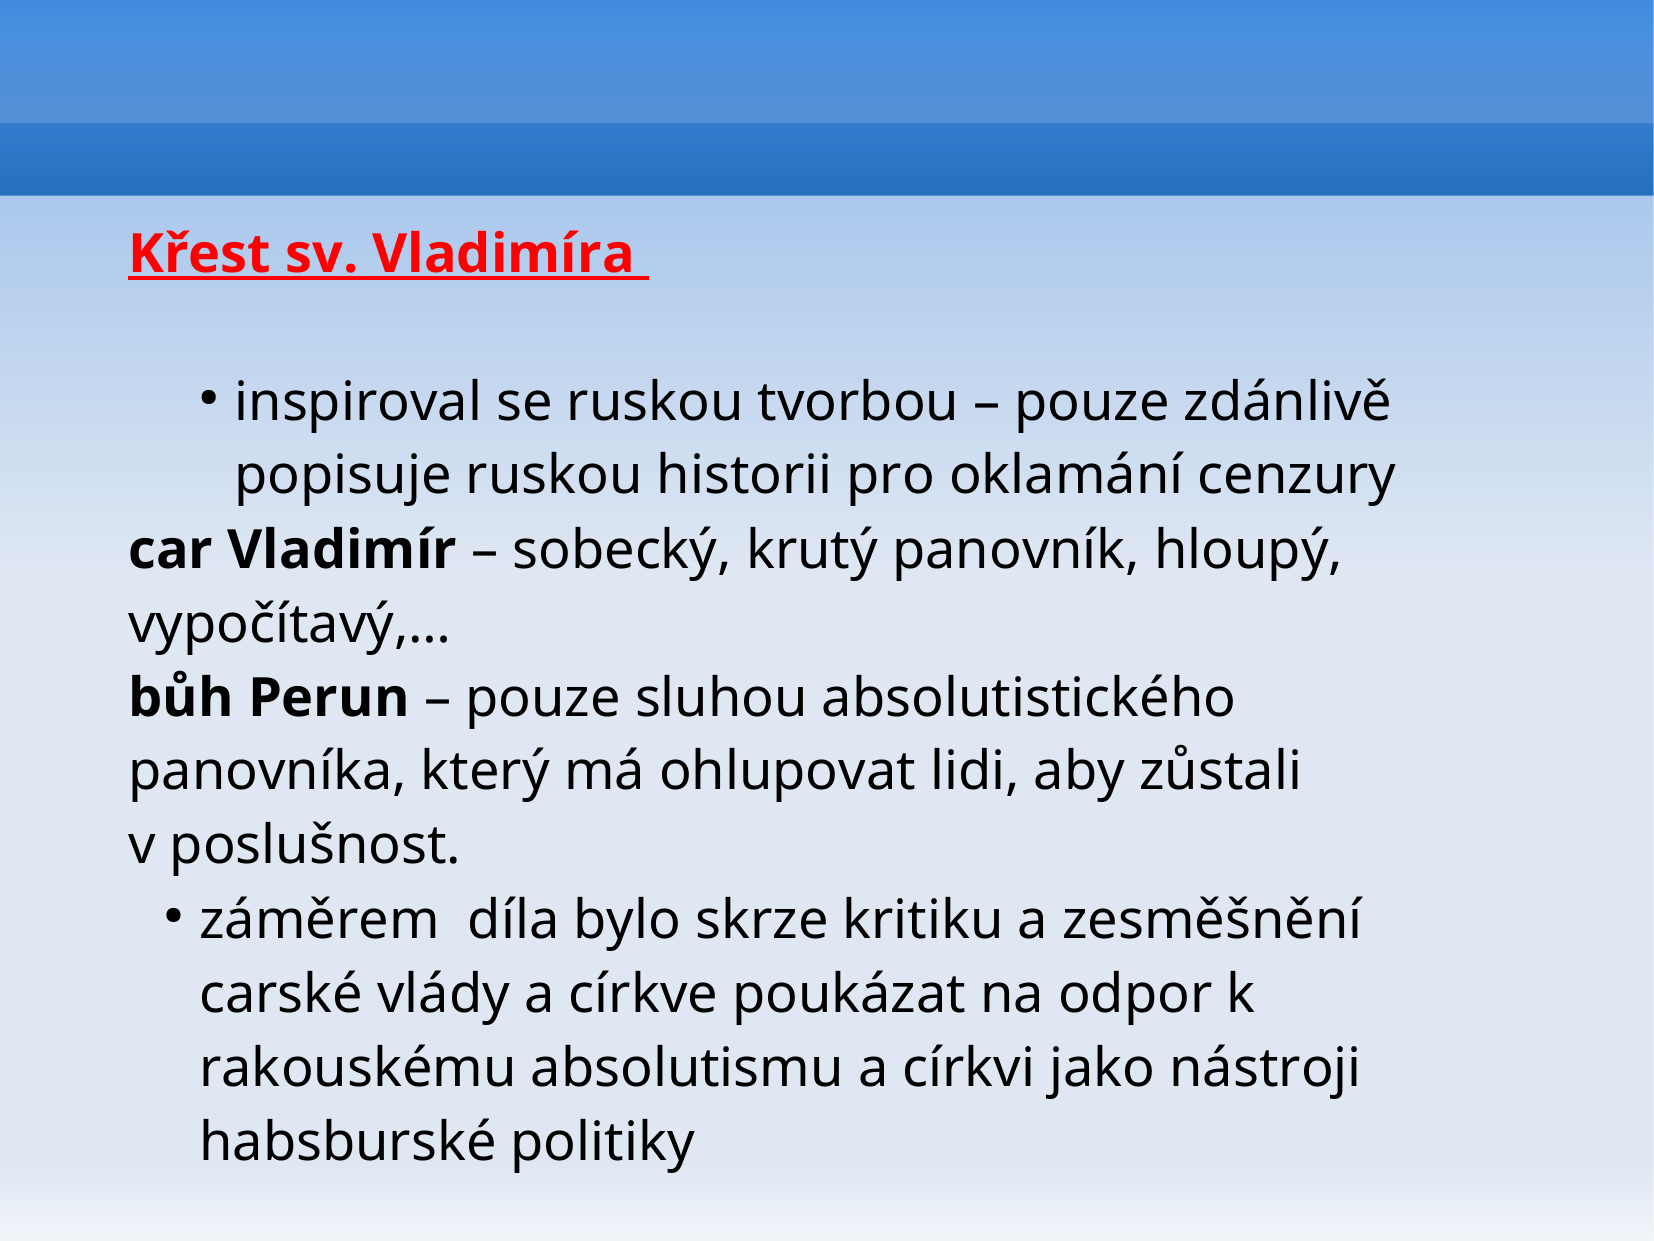

Křest sv. Vladimíra
inspiroval se ruskou tvorbou – pouze zdánlivě popisuje ruskou historii pro oklamání cenzury
car Vladimír – sobecký, krutý panovník, hloupý, vypočítavý,…
bůh Perun – pouze sluhou absolutistického panovníka, který má ohlupovat lidi, aby zůstali v poslušnost.
záměrem díla bylo skrze kritiku a zesměšnění carské vlády a církve poukázat na odpor k rakouskému absolutismu a církvi jako nástroji habsburské politiky